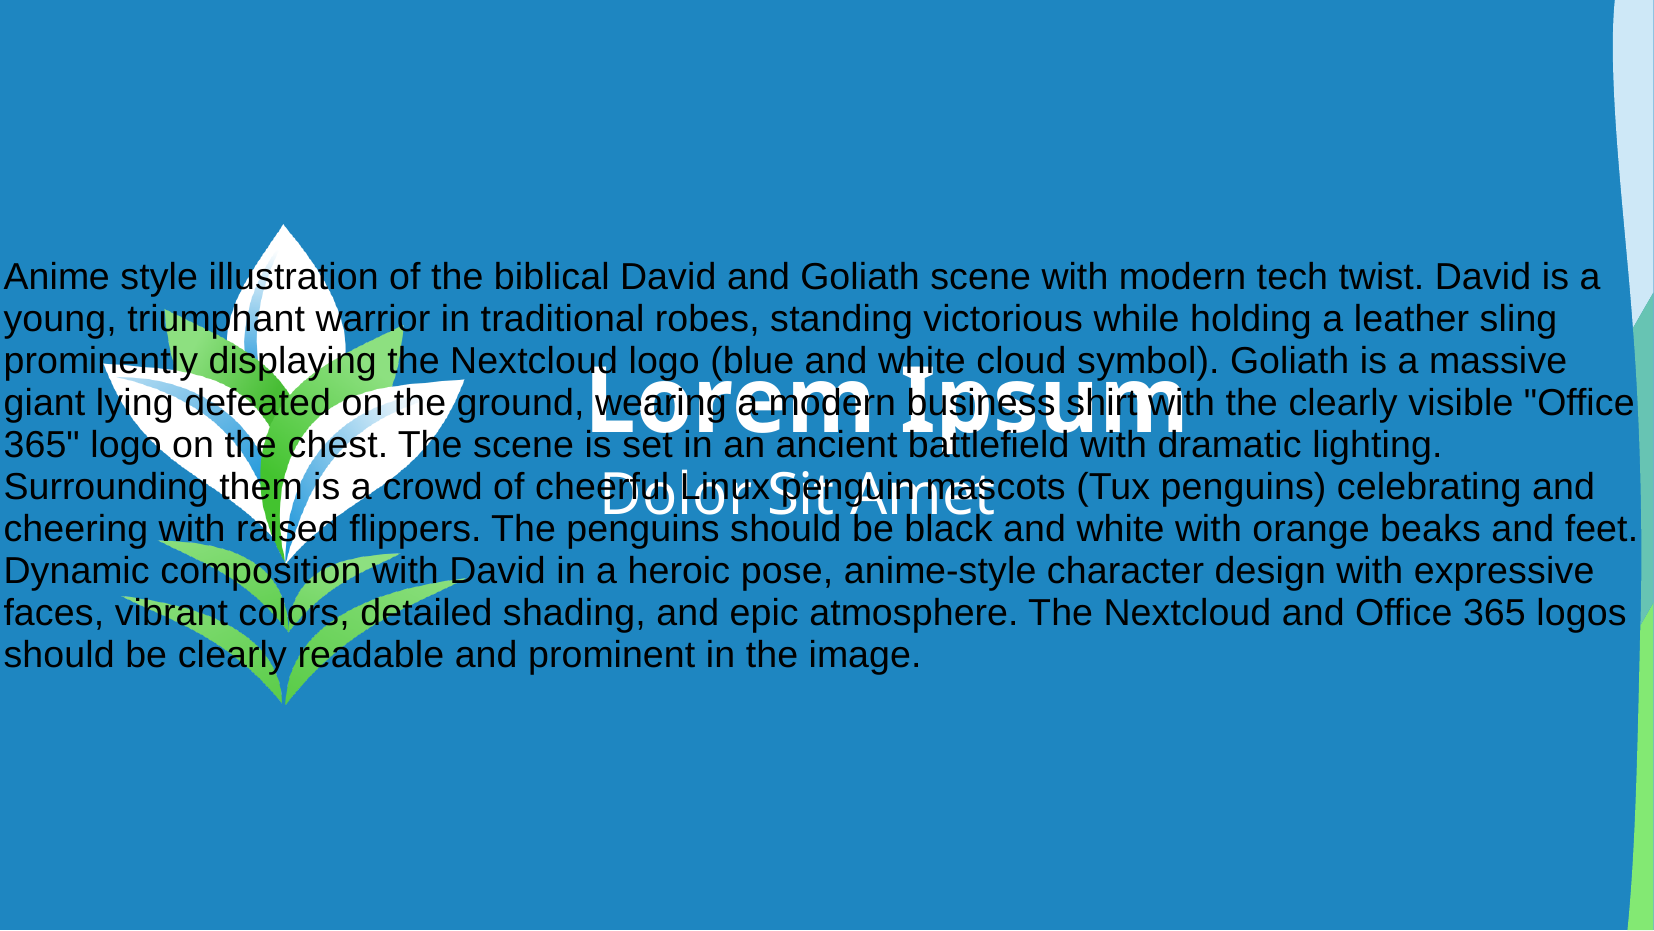

Anime style illustration of the biblical David and Goliath scene with modern tech twist. David is a young, triumphant warrior in traditional robes, standing victorious while holding a leather sling prominently displaying the Nextcloud logo (blue and white cloud symbol). Goliath is a massive giant lying defeated on the ground, wearing a modern business shirt with the clearly visible "Office 365" logo on the chest. The scene is set in an ancient battlefield with dramatic lighting. Surrounding them is a crowd of cheerful Linux penguin mascots (Tux penguins) celebrating and cheering with raised flippers. The penguins should be black and white with orange beaks and feet. Dynamic composition with David in a heroic pose, anime-style character design with expressive faces, vibrant colors, detailed shading, and epic atmosphere. The Nextcloud and Office 365 logos should be clearly readable and prominent in the image.
Lorem Ipsum
Dolor Sit Amet